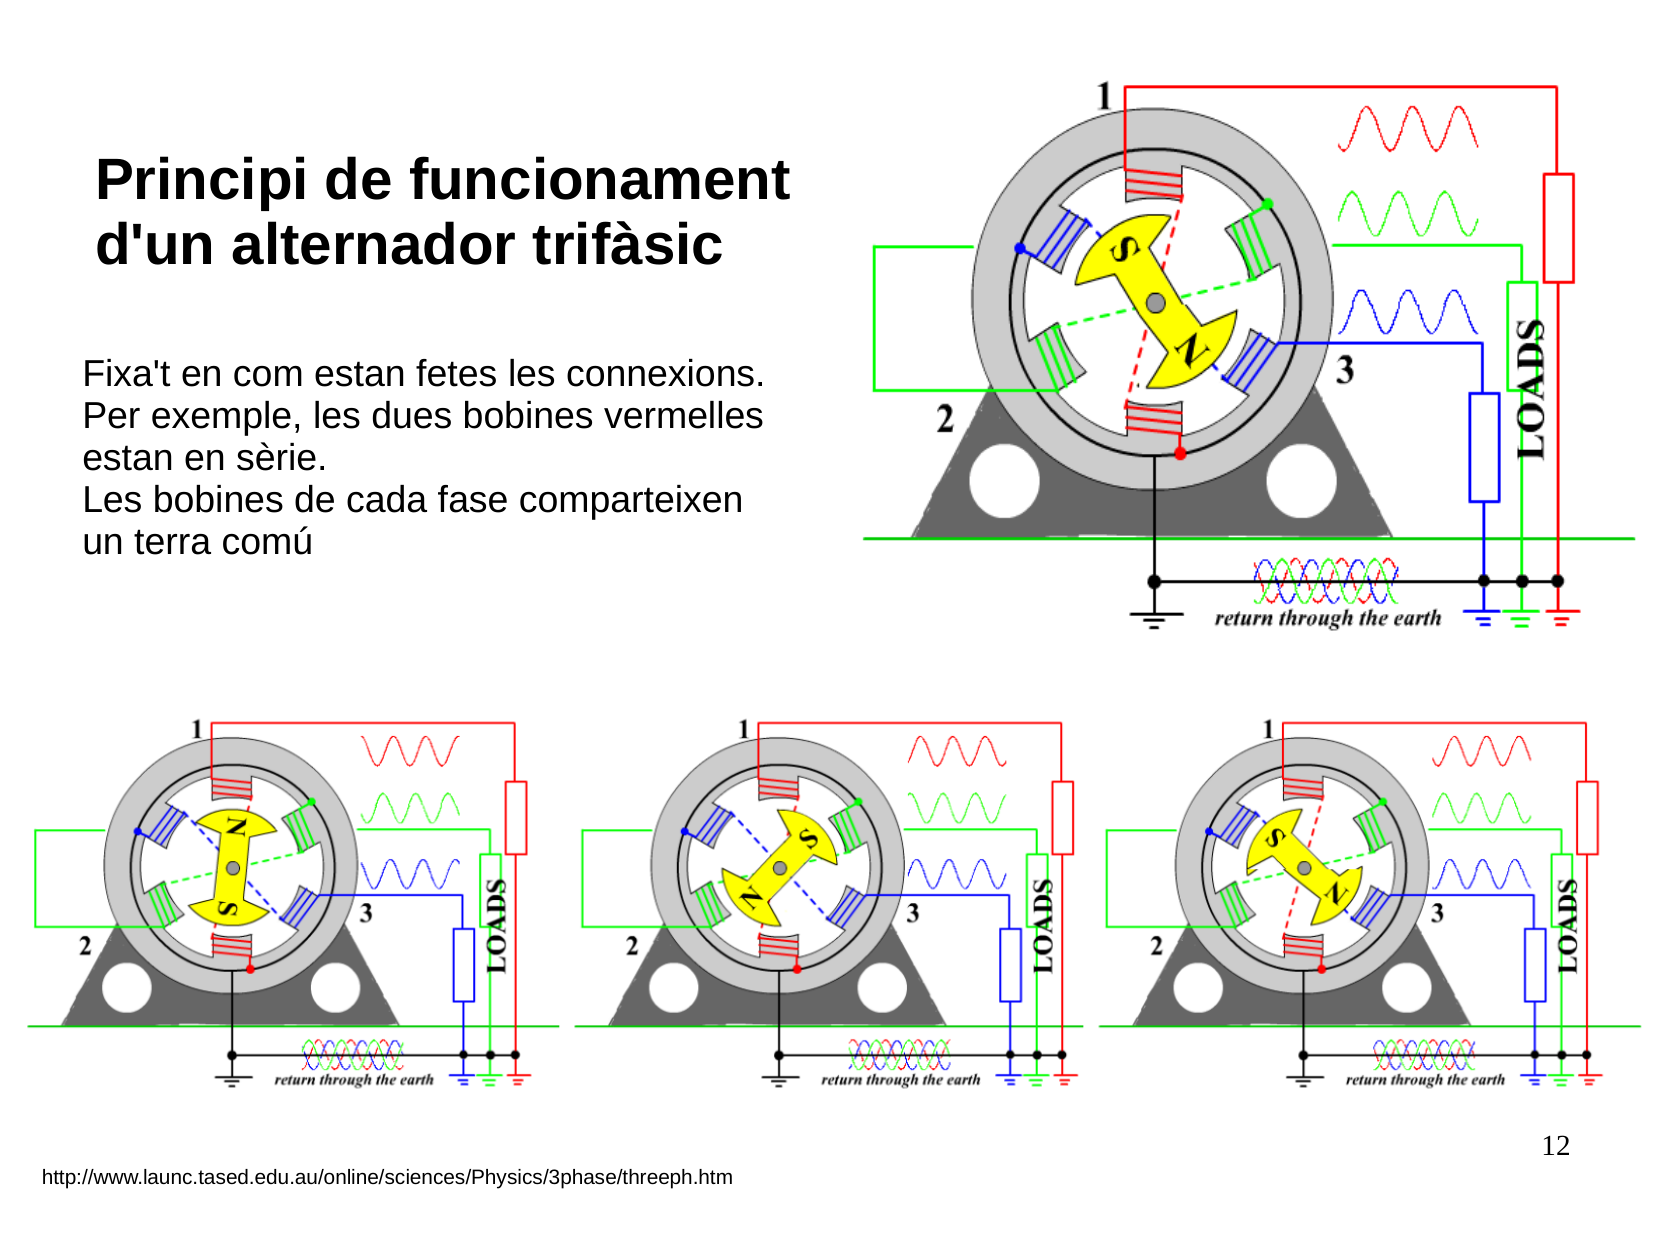

Principi de funcionament
d'un alternador trifàsic
Fixa't en com estan fetes les connexions.
Per exemple, les dues bobines vermelles estan en sèrie.
Les bobines de cada fase comparteixen un terra comú
12
http://www.launc.tased.edu.au/online/sciences/Physics/3phase/threeph.htm